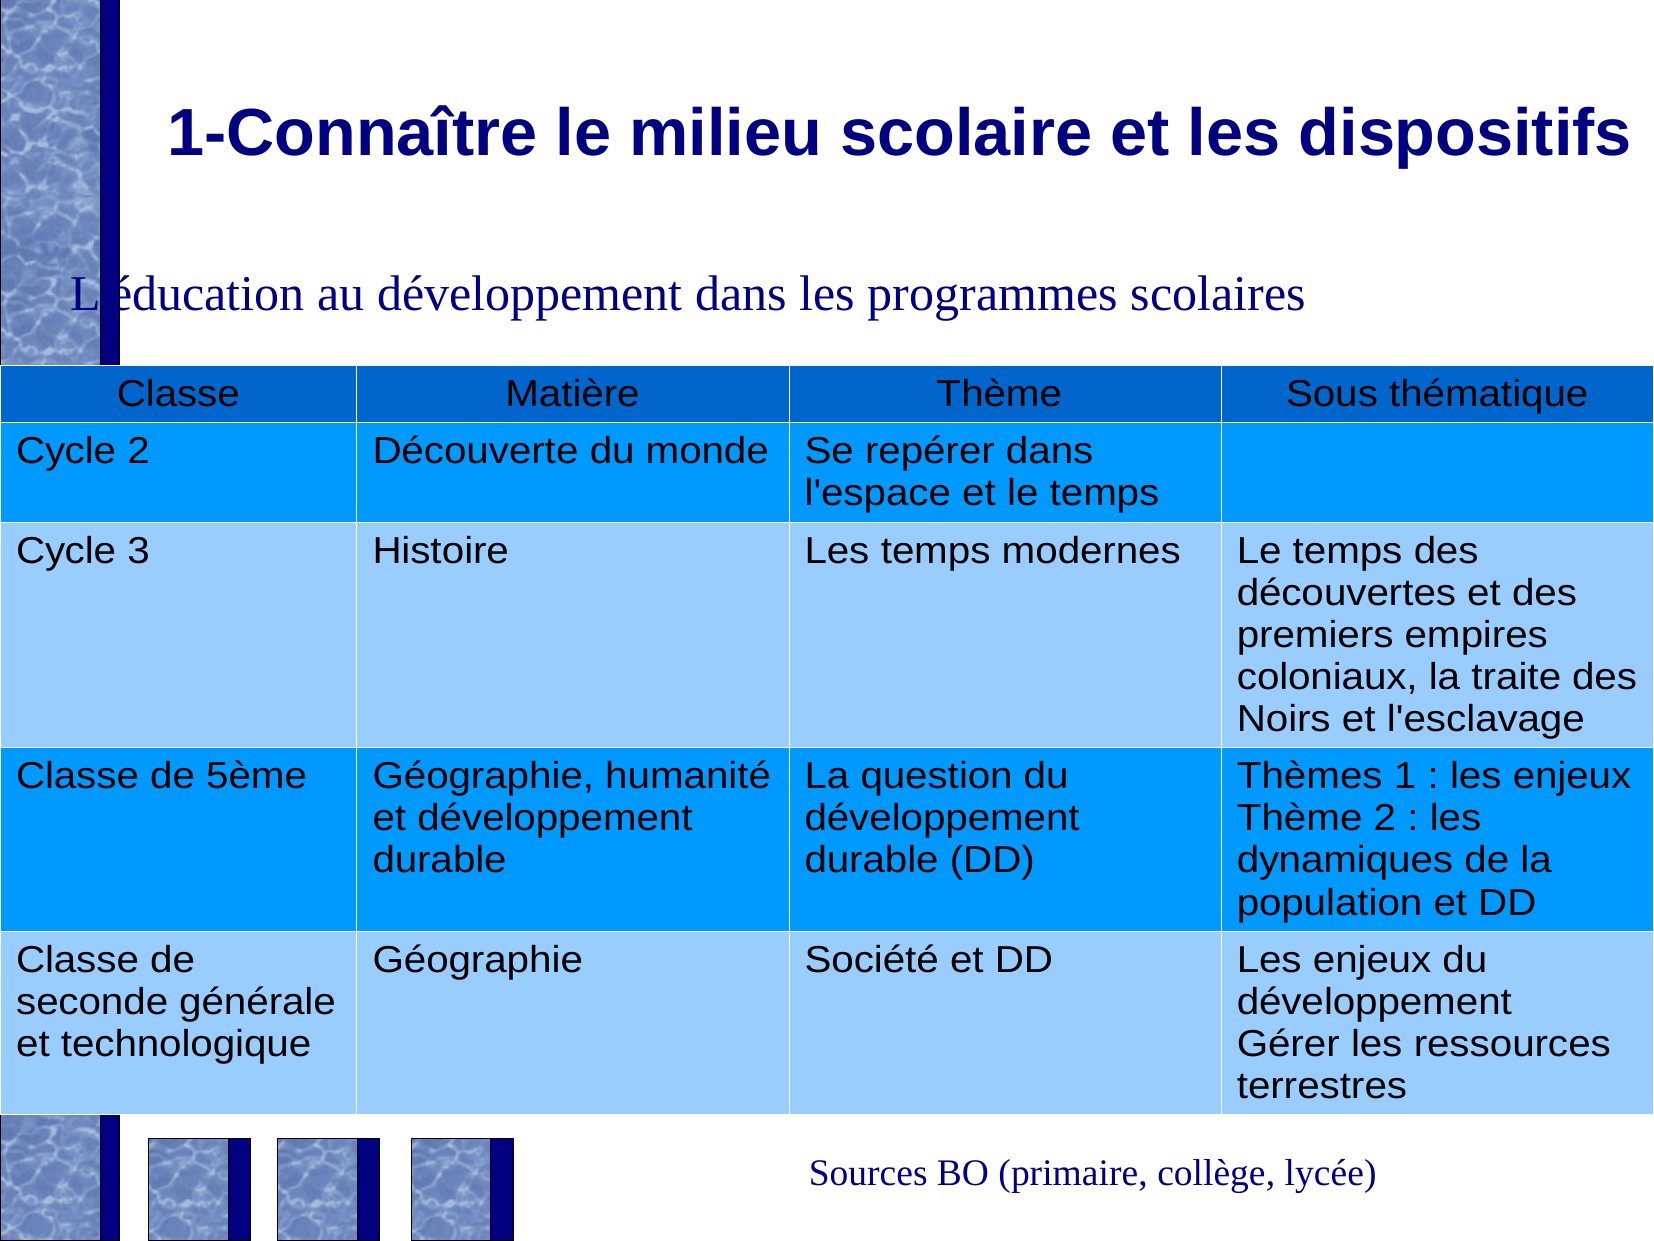

# 1-Connaître le milieu scolaire et les dispositifs
L'éducation au développement dans les programmes scolaires
Sources BO (primaire, collège, lycée)